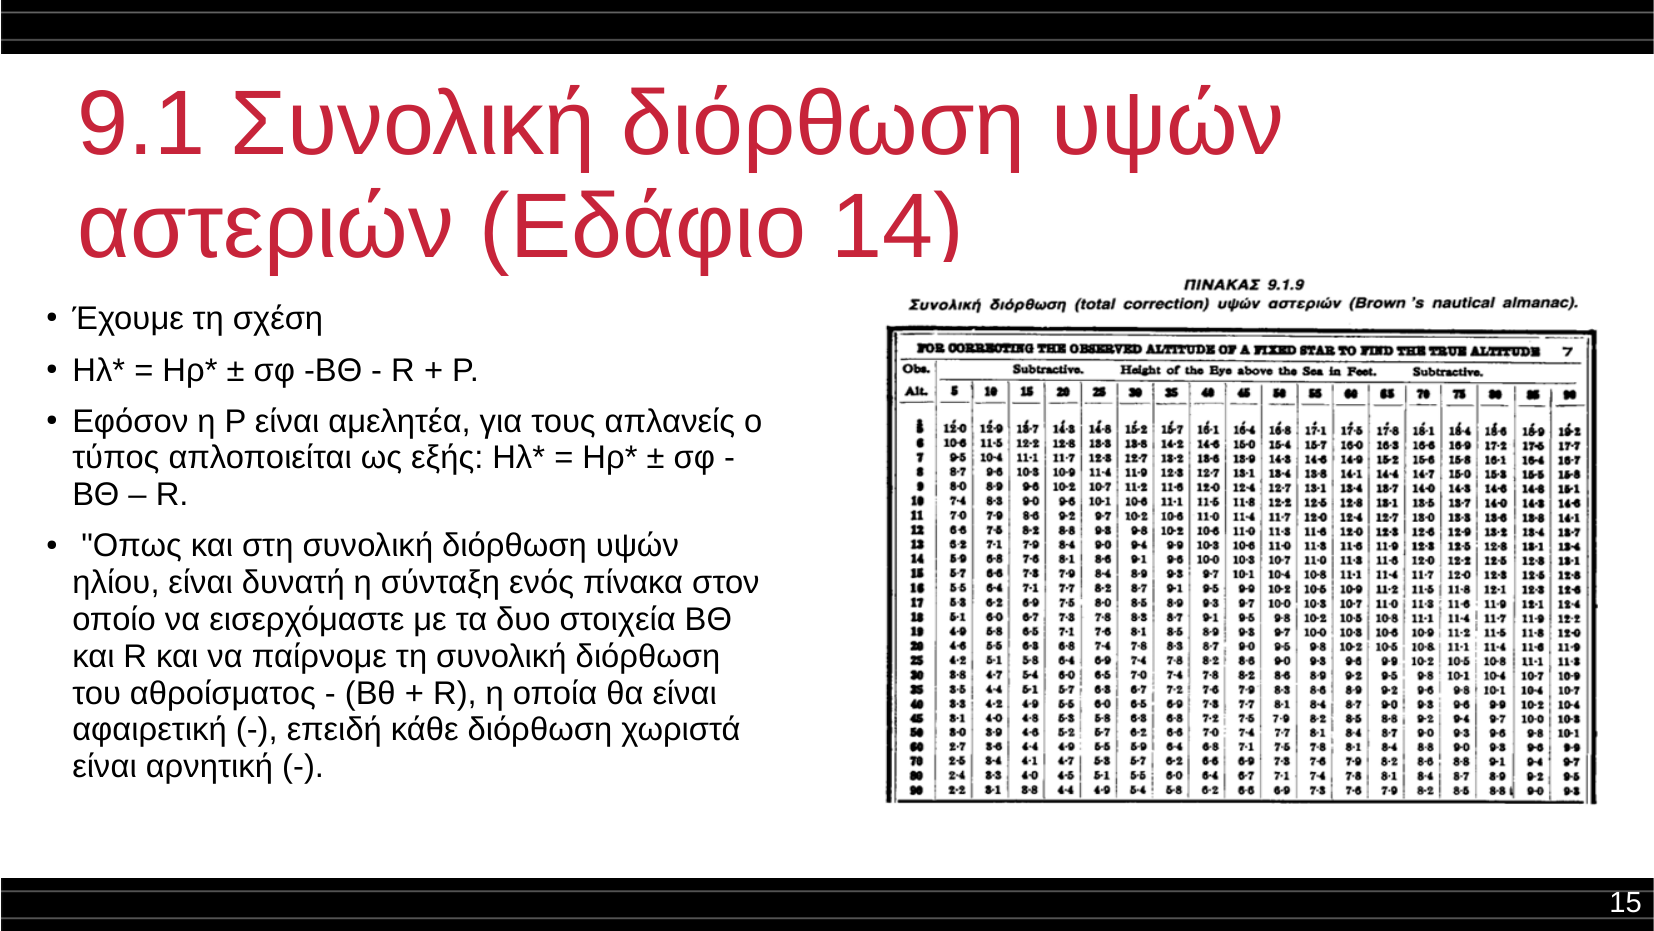

# 9.1 Συνολική διόρθωση υψών αστεριών (Εδάφιο 14)
Έχουμε τη σχέση
Ηλ* = Ηρ* ± σφ -ΒΘ - R + Ρ.
Εφόσον η Ρ είναι αμελητέα, για τους απλανείς ο τύπος απλοποιείται ως εξής: Ηλ* = Ηρ* ± σφ - ΒΘ – R.
 "Οπως και στη συνολική διόρθωση υψών ηλίου, είναι δυνατή η σύνταξη ενός πίνακα στον οποίο να εισερχόμαστε με τα δυο στοιχεία ΒΘ και R και να παίρνομε τη συνολική διόρθωση του αθροίσματος - (Βθ + R), η οποία θα είναι αφαιρετική (-), επειδή κάθε διόρθωση χωριστά είναι αρνητική (-).